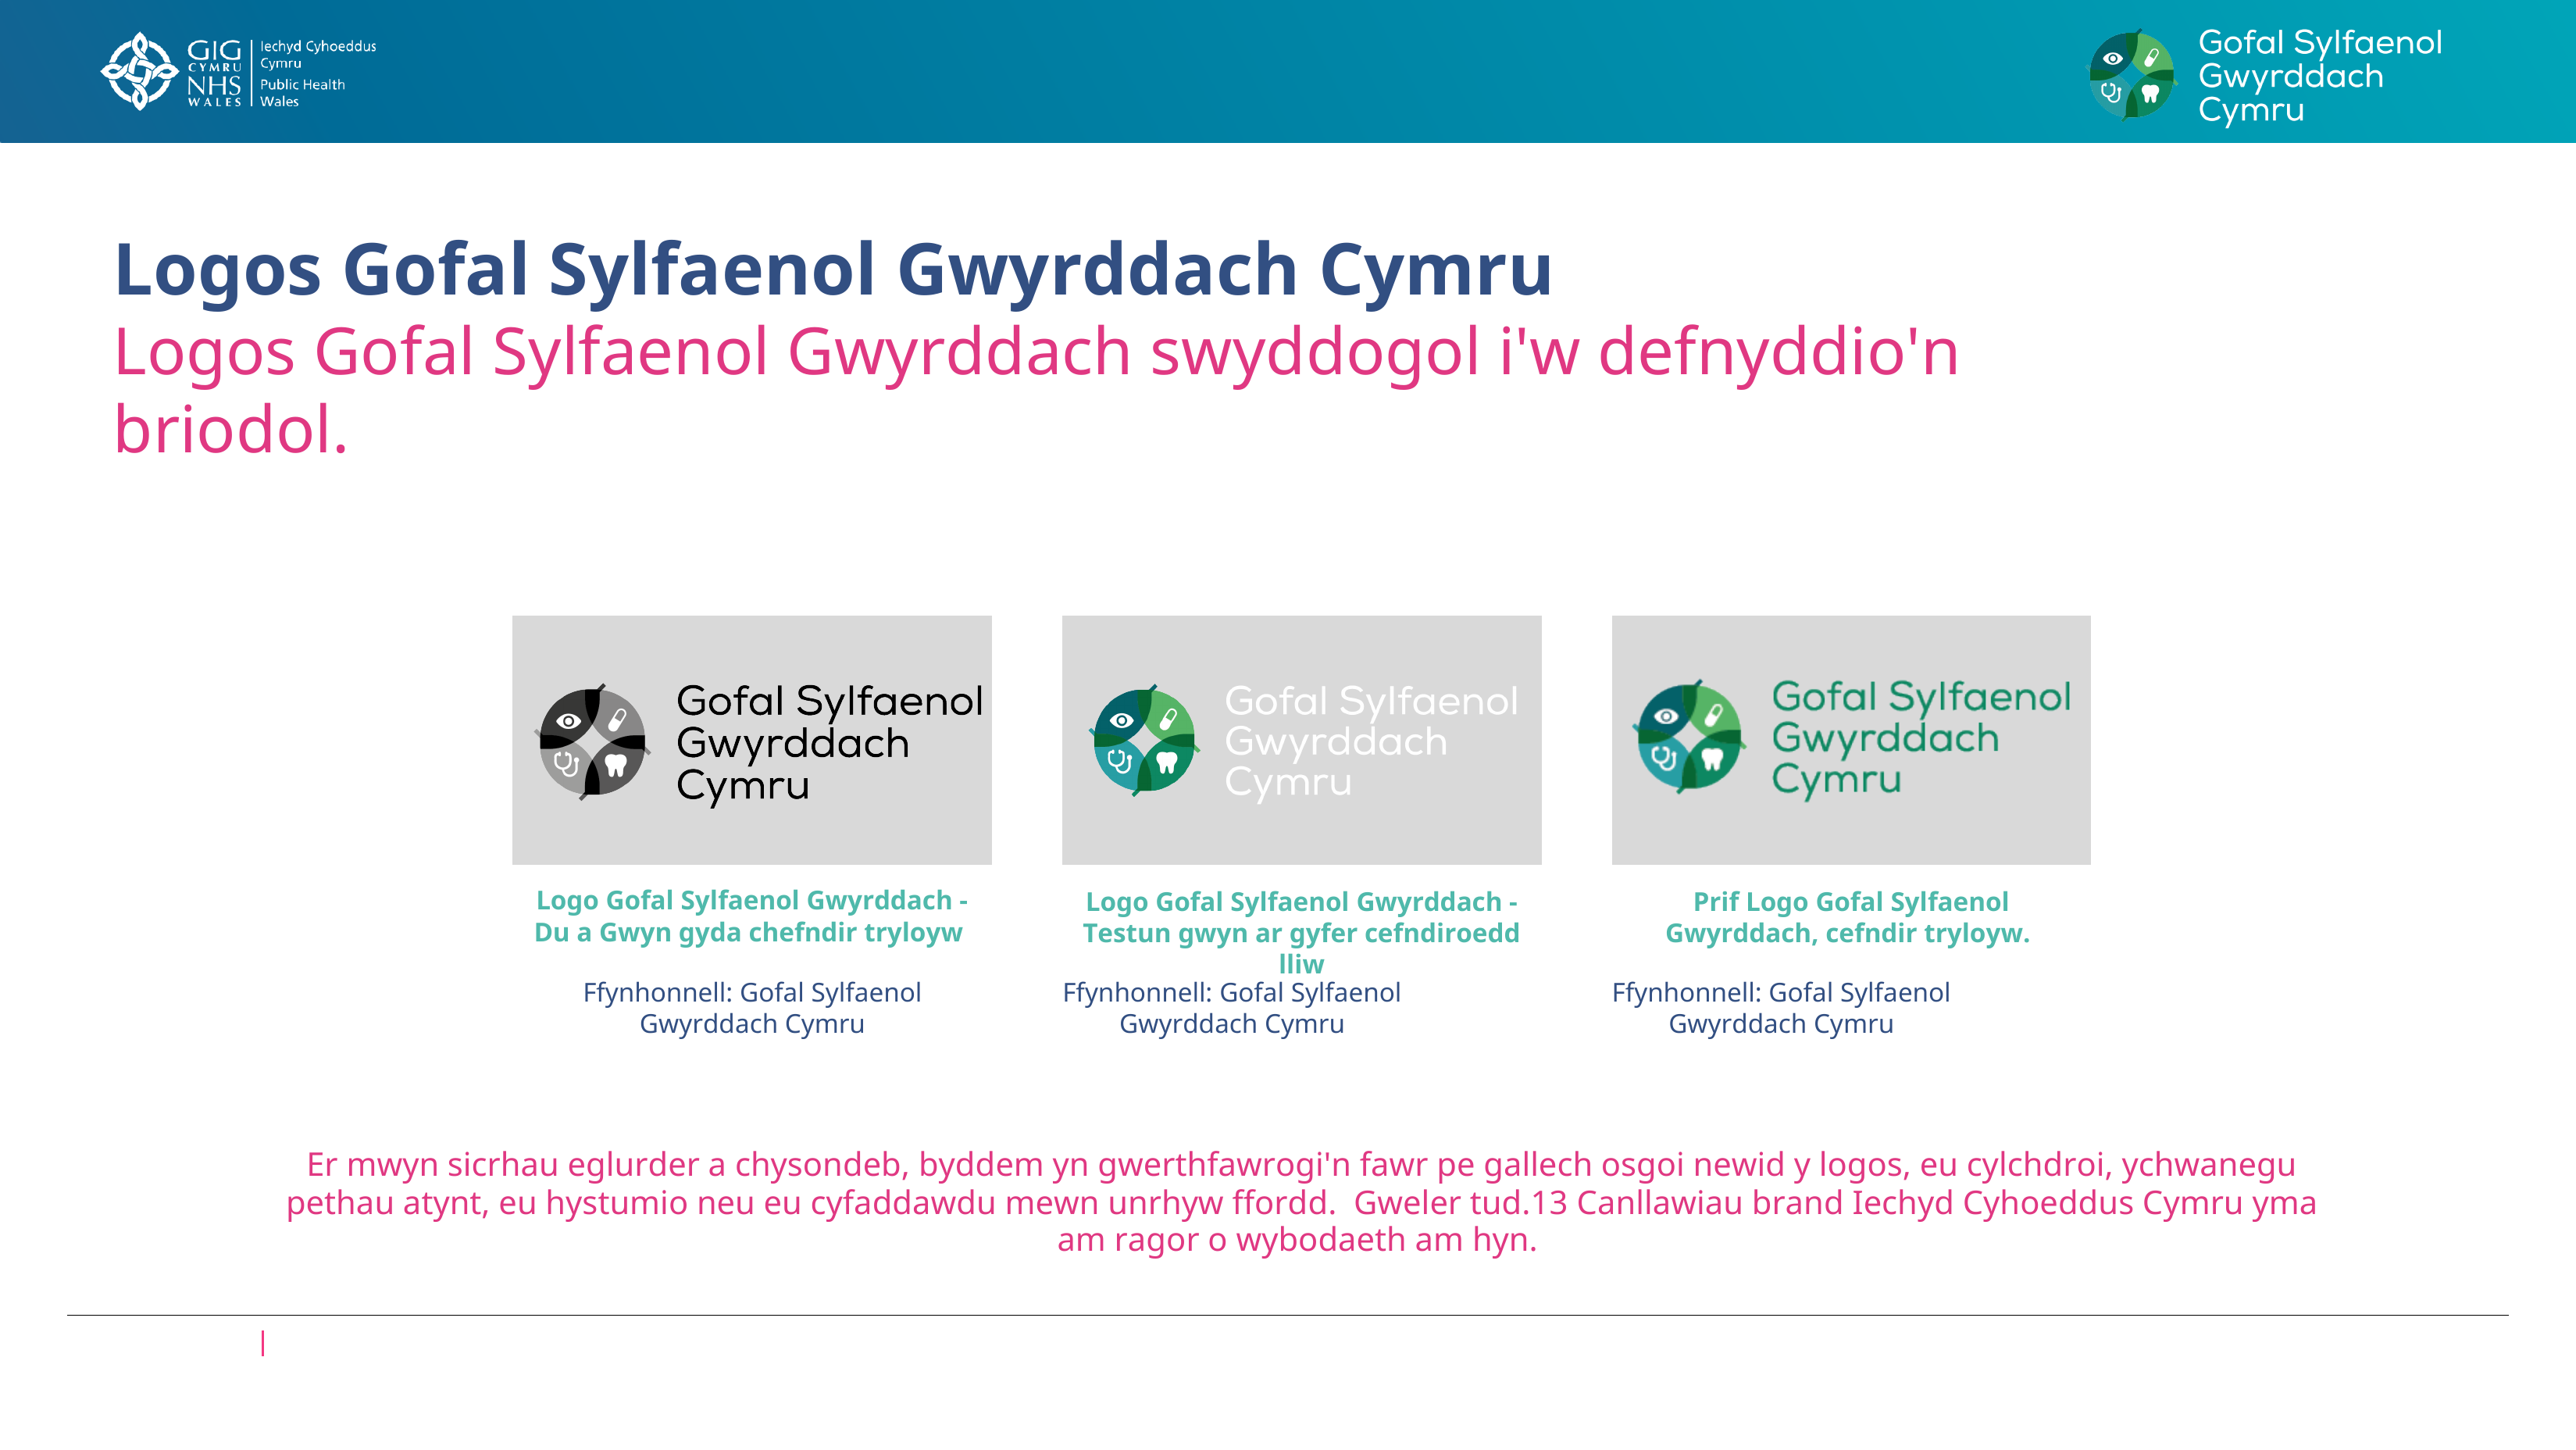

# Logos Gofal Sylfaenol Gwyrddach Cymru Logos Gofal Sylfaenol Gwyrddach swyddogol i'w defnyddio'n briodol.
Logo Gofal Sylfaenol Gwyrddach - Du a Gwyn gyda chefndir tryloyw
Logo Gofal Sylfaenol Gwyrddach - Testun gwyn ar gyfer cefndiroedd lliw
Prif Logo Gofal Sylfaenol Gwyrddach, cefndir tryloyw.
Ffynhonnell: Gofal Sylfaenol Gwyrddach Cymru
Ffynhonnell: Gofal Sylfaenol Gwyrddach Cymru
Ffynhonnell: Gofal Sylfaenol Gwyrddach Cymru
Er mwyn sicrhau eglurder a chysondeb, byddem yn gwerthfawrogi'n fawr pe gallech osgoi newid y logos, eu cylchdroi, ychwanegu pethau atynt, eu hystumio neu eu cyfaddawdu mewn unrhyw ffordd. Gweler tud.13 Canllawiau brand Iechyd Cyhoeddus Cymru ymaam ragor o wybodaeth am hyn.